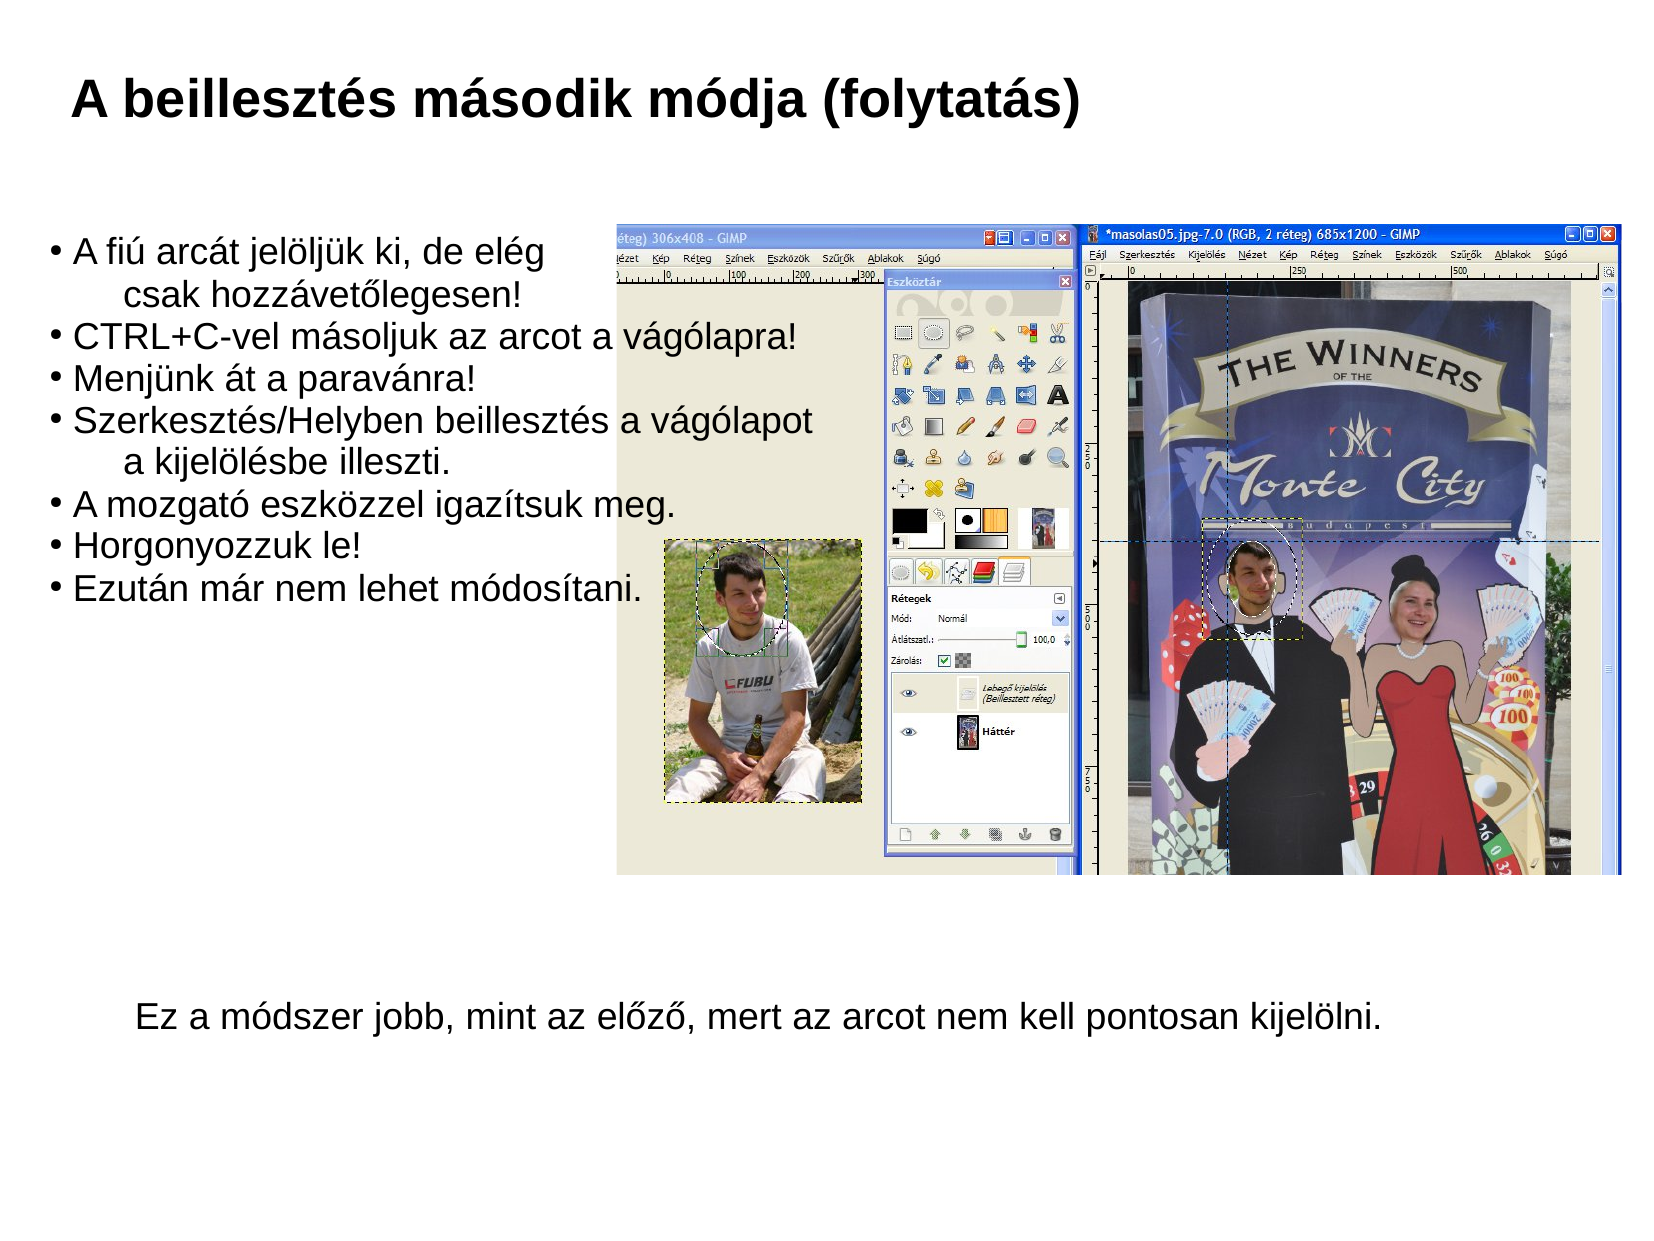

A beillesztés második módja (folytatás)
 A fiú arcát jelöljük ki, de elég
	csak hozzávetőlegesen!
 CTRL+C-vel másoljuk az arcot a vágólapra!
 Menjünk át a paravánra!
 Szerkesztés/Helyben beillesztés a vágólapot
	a kijelölésbe illeszti.
 A mozgató eszközzel igazítsuk meg.
 Horgonyozzuk le!
 Ezután már nem lehet módosítani.
Ez a módszer jobb, mint az előző, mert az arcot nem kell pontosan kijelölni.